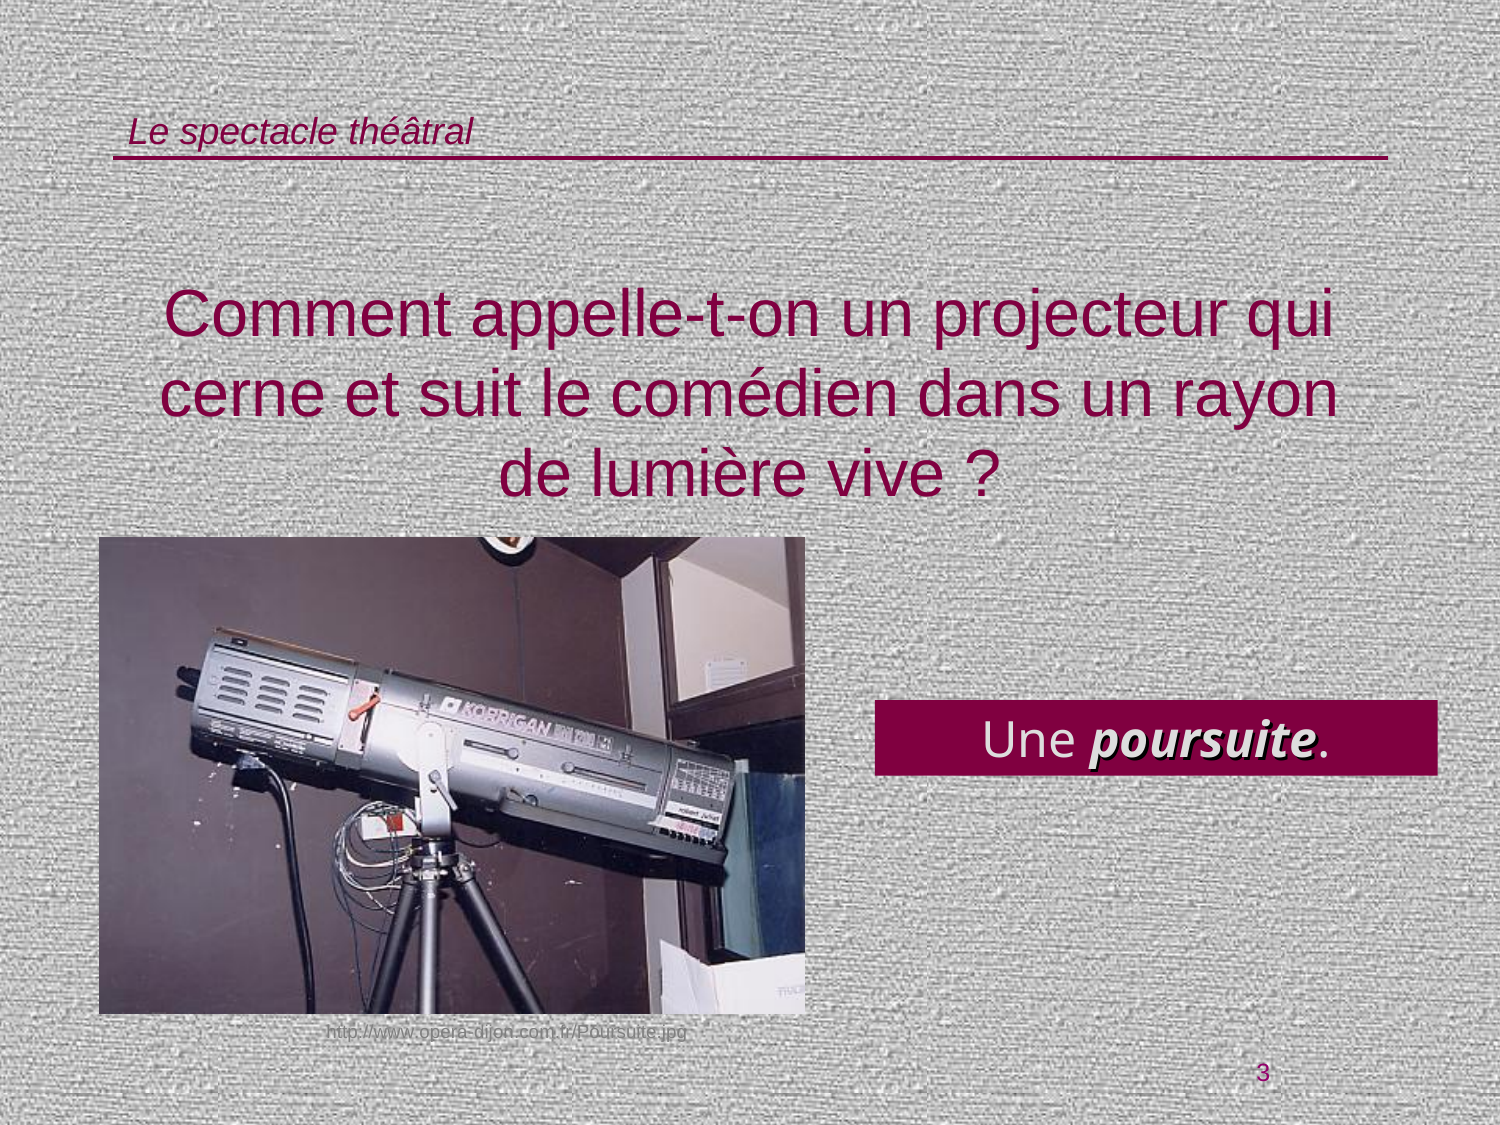

Comment appelle-t-on un projecteur qui cerne et suit le comédien dans un rayon de lumière vive ?
http://www.opera-dijon.com.fr/Poursuite.jpg
Une poursuite.
3